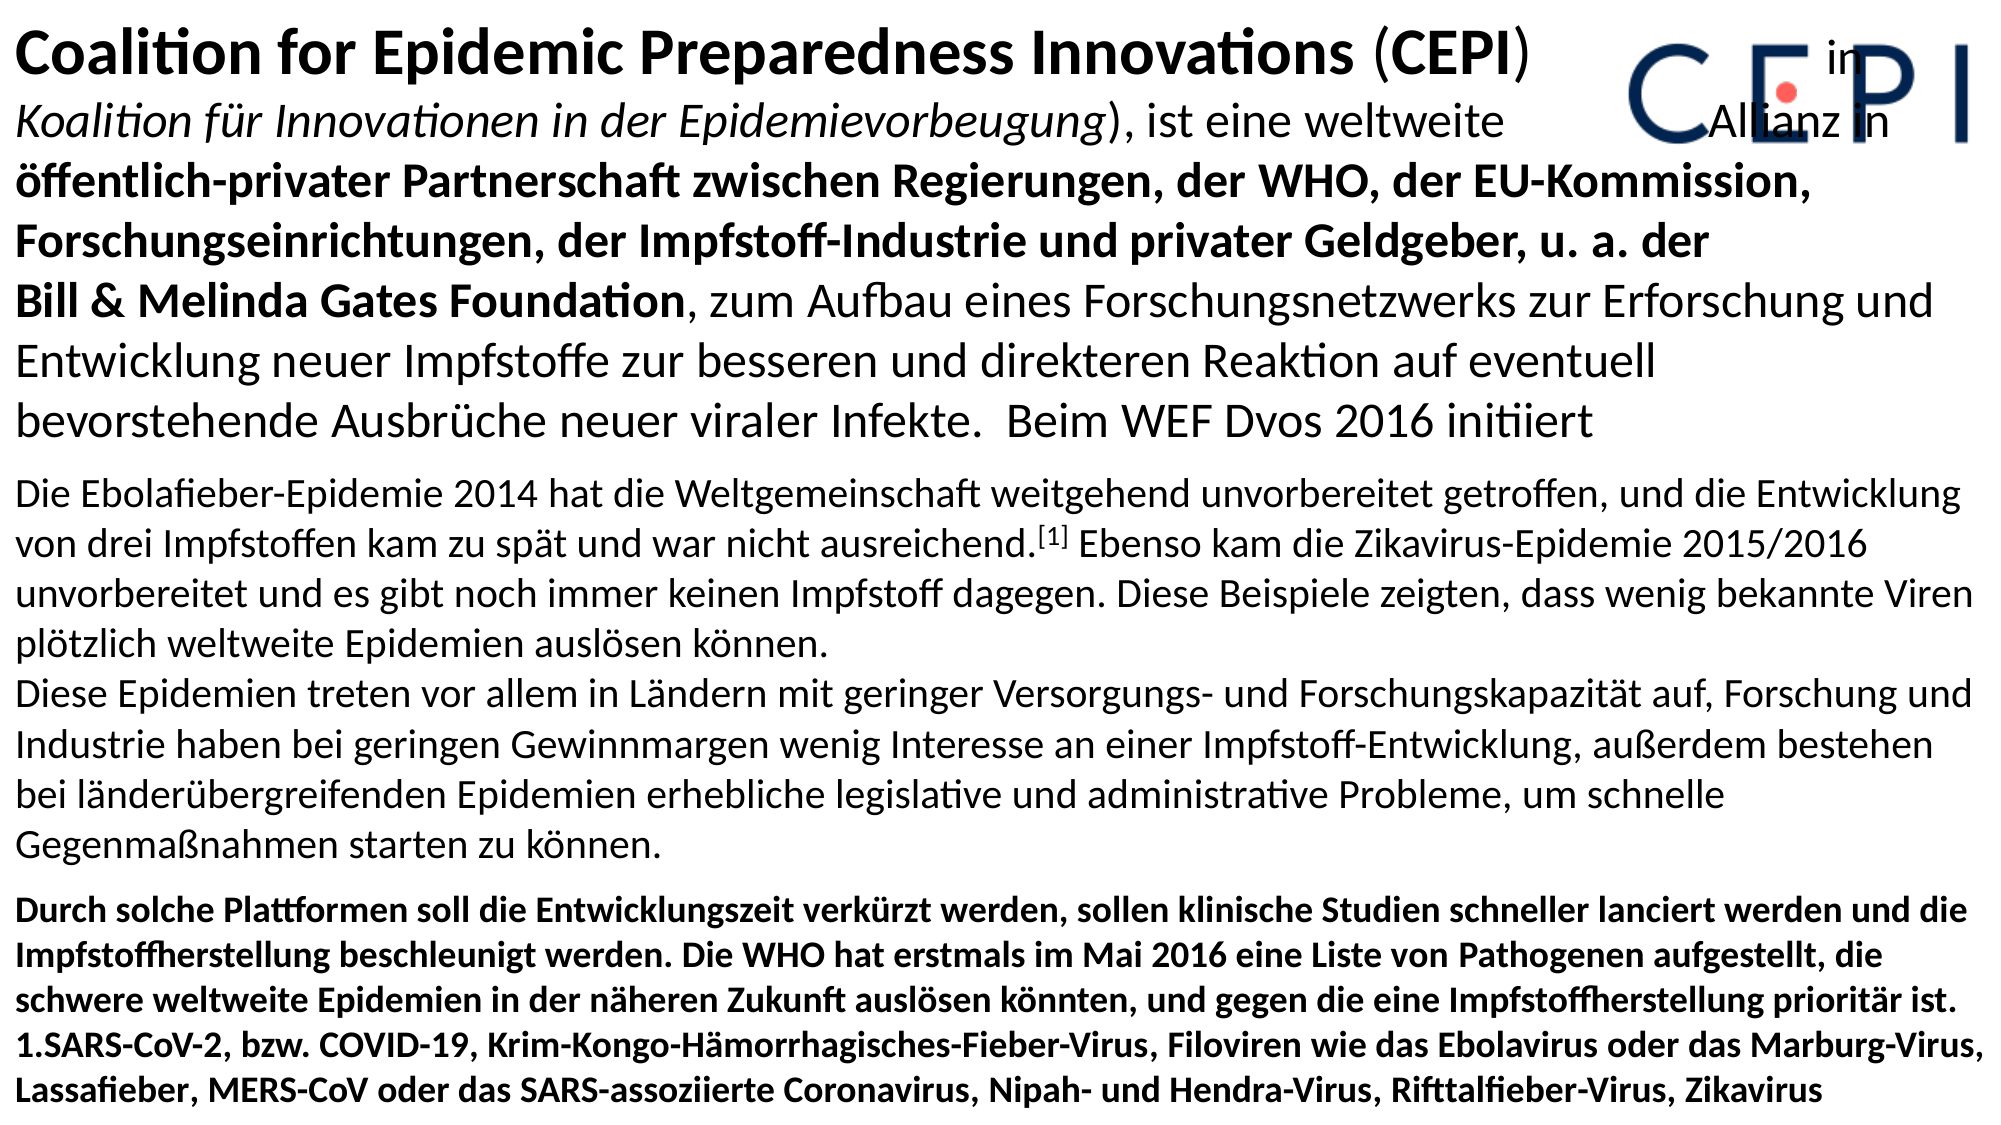

Coalition for Epidemic Preparedness Innovations (CEPI) in Koalition für Innovationen in der Epidemievorbeugung), ist eine weltweite Allianz in öffentlich-privater Partnerschaft zwischen Regierungen, der WHO, der EU-Kommission, Forschungseinrichtungen, der Impfstoff-Industrie und privater Geldgeber, u. a. der Bill & Melinda Gates Foundation, zum Aufbau eines Forschungsnetzwerks zur Erforschung und Entwicklung neuer Impfstoffe zur besseren und direkteren Reaktion auf eventuell bevorstehende Ausbrüche neuer viraler Infekte. Beim WEF Dvos 2016 initiiert
Die Ebolafieber-Epidemie 2014 hat die Weltgemeinschaft weitgehend unvorbereitet getroffen, und die Entwicklung von drei Impfstoffen kam zu spät und war nicht ausreichend.[1] Ebenso kam die Zikavirus-Epidemie 2015/2016 unvorbereitet und es gibt noch immer keinen Impfstoff dagegen. Diese Beispiele zeigten, dass wenig bekannte Viren plötzlich weltweite Epidemien auslösen können.
Diese Epidemien treten vor allem in Ländern mit geringer Versorgungs- und Forschungskapazität auf, Forschung und Industrie haben bei geringen Gewinnmargen wenig Interesse an einer Impfstoff-Entwicklung, außerdem bestehen bei länderübergreifenden Epidemien erhebliche legislative und administrative Probleme, um schnelle Gegenmaßnahmen starten zu können.
Durch solche Plattformen soll die Entwicklungszeit verkürzt werden, sollen klinische Studien schneller lanciert werden und die Impfstoffherstellung beschleunigt werden. Die WHO hat erstmals im Mai 2016 eine Liste von Pathogenen aufgestellt, die schwere weltweite Epidemien in der näheren Zukunft auslösen könnten, und gegen die eine Impfstoffherstellung prioritär ist.
SARS-CoV-2, bzw. COVID-19, Krim-Kongo-Hämorrhagisches-Fieber-Virus, Filoviren wie das Ebolavirus oder das Marburg-Virus, Lassafieber, MERS-CoV oder das SARS-assoziierte Coronavirus, Nipah- und Hendra-Virus, Rifttalfieber-Virus, Zikavirus